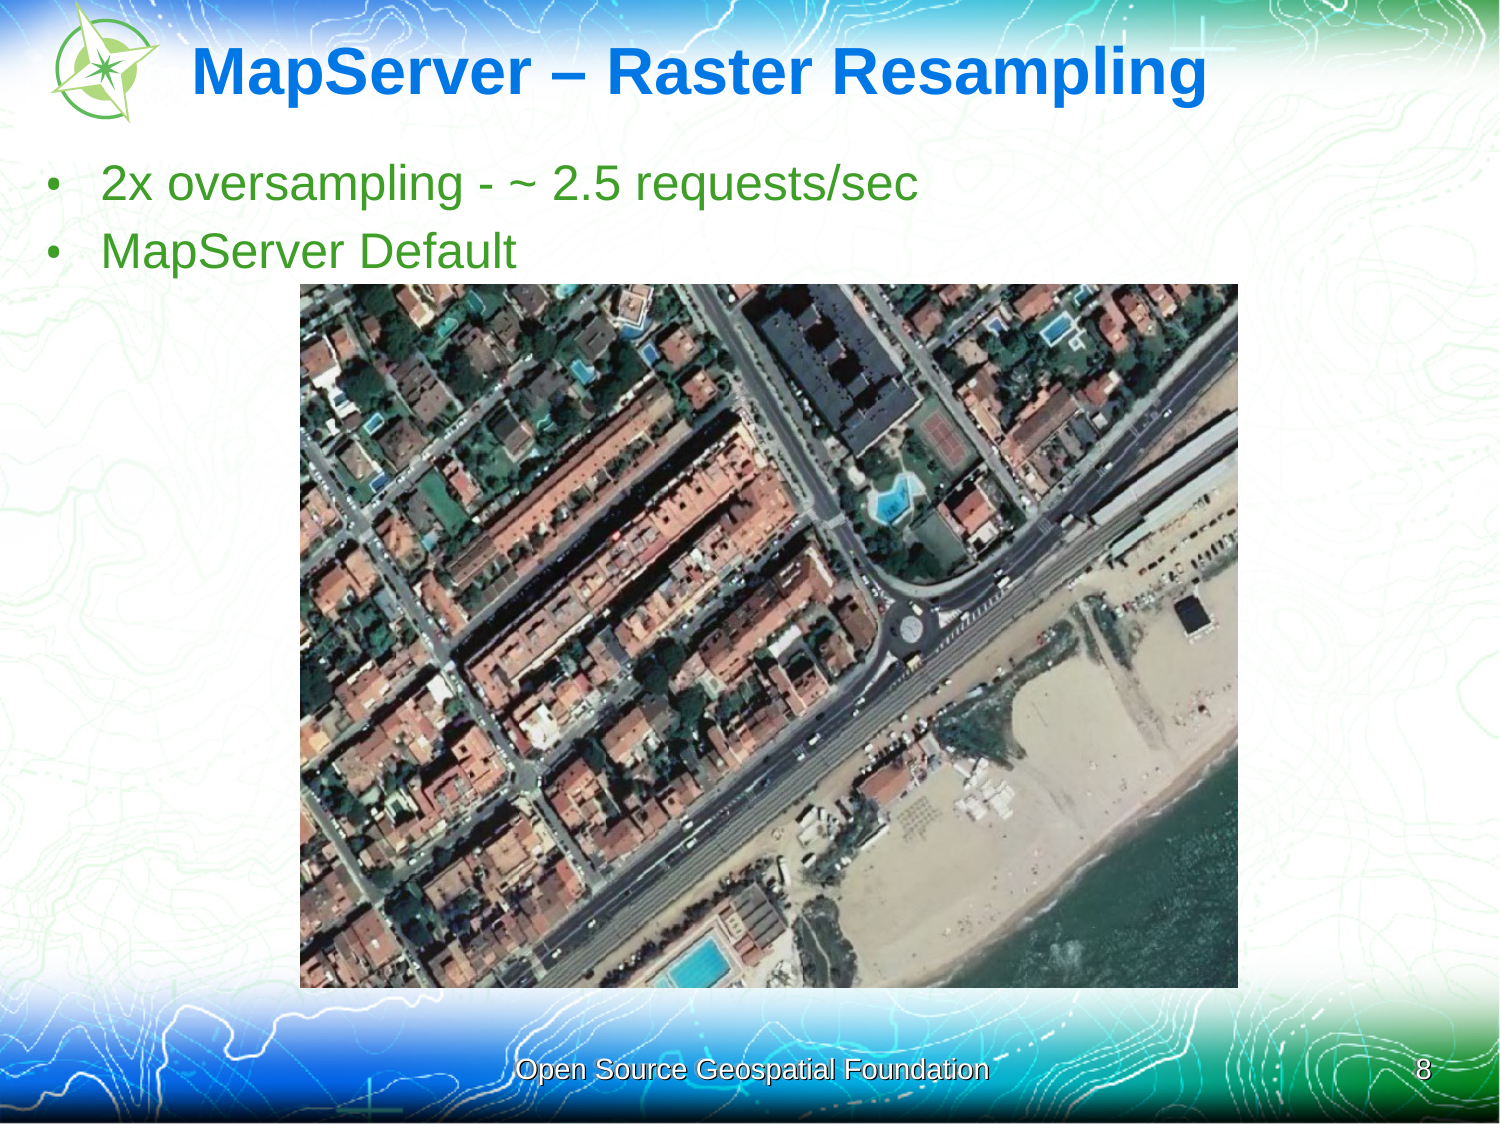

# MapServer – Raster Resampling
2x oversampling - ~ 2.5 requests/sec
MapServer Default
Open Source Geospatial Foundation
8